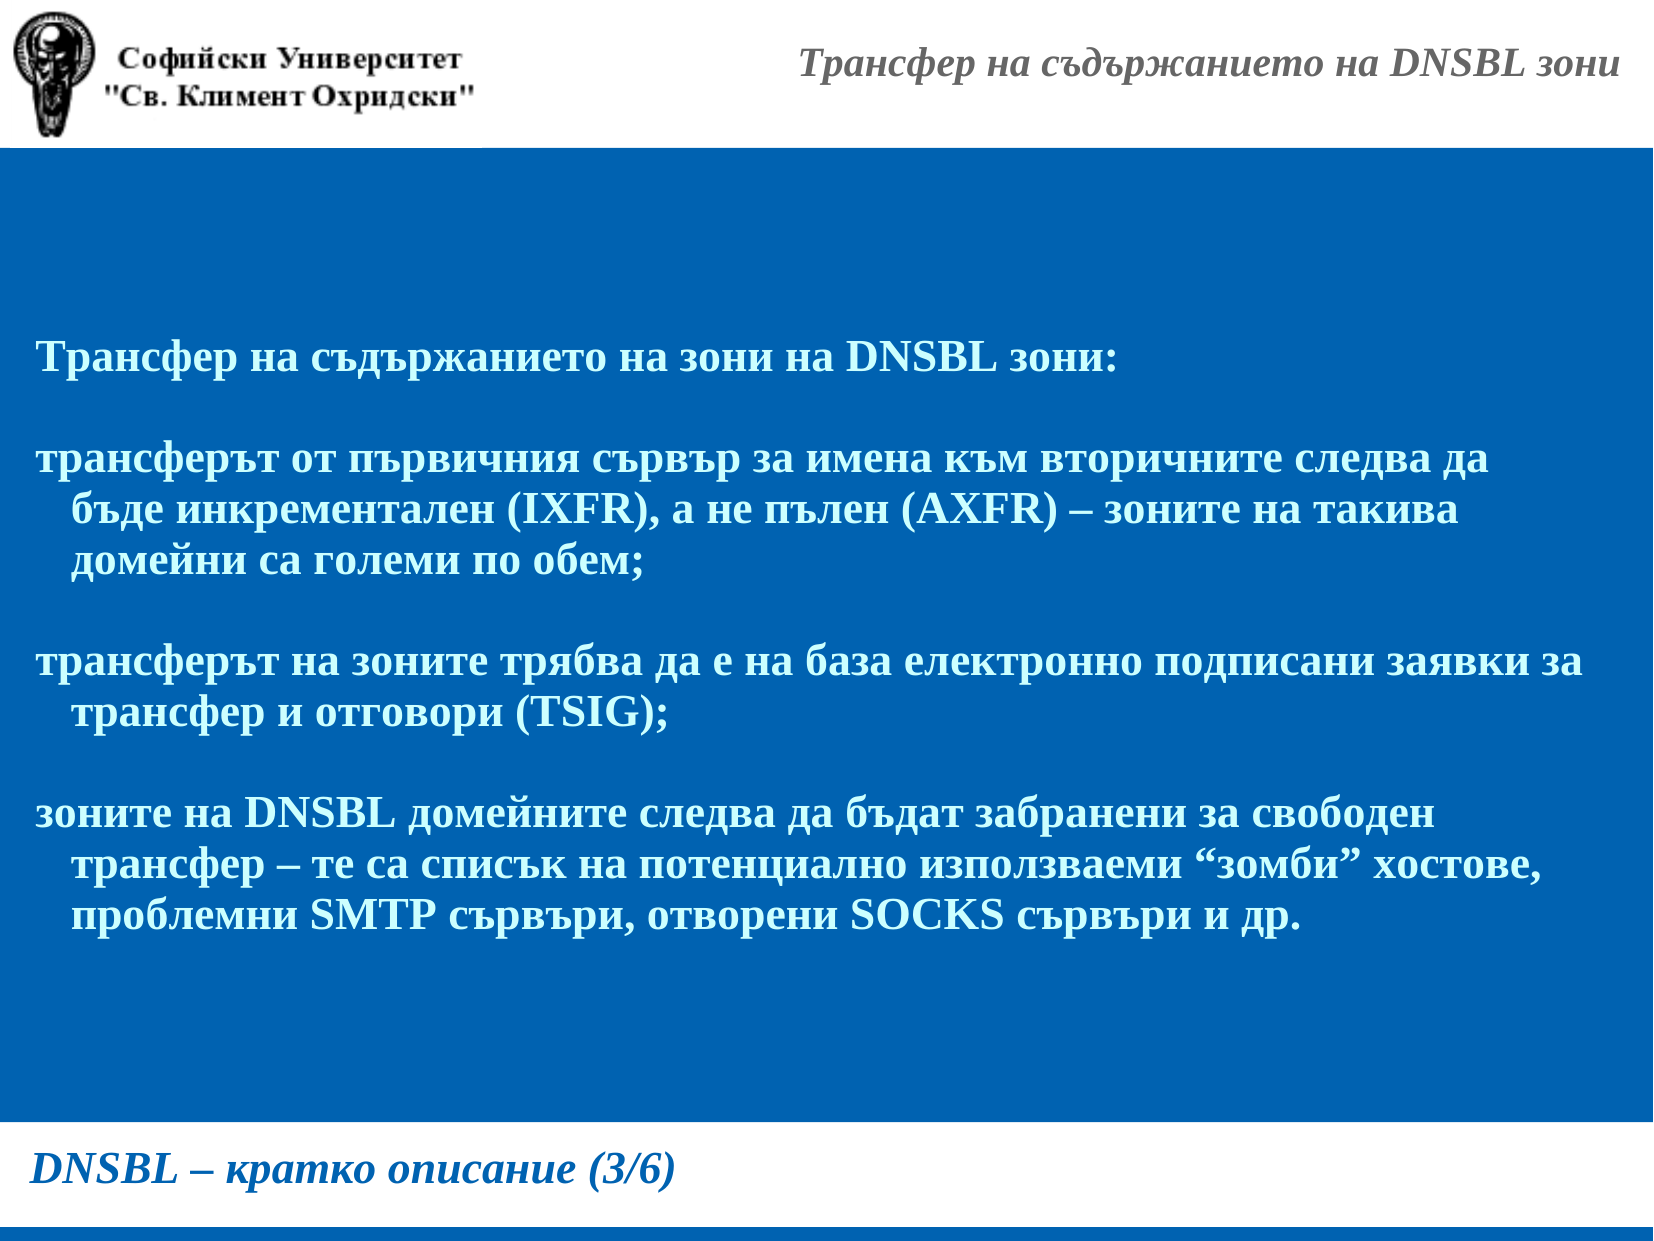

# Трансфер на съдържанието на DNSBL зони
Трансфер на съдържанието на зони на DNSBL зони:
трансферът от първичния сървър за имена към вторичните следва да бъде инкрементален (IXFR), а не пълен (AXFR) – зоните на такива домейни са големи по обем;
трансферът на зоните трябва да е на база електронно подписани заявки за трансфер и отговори (TSIG);
зоните на DNSBL домейните следва да бъдат забранени за свободен трансфер – те са списък на потенциално използваеми “зомби” хостове, проблемни SMTP сървъри, отворени SOCKS сървъри и др.
DNSBL – кратко описание (3/6)